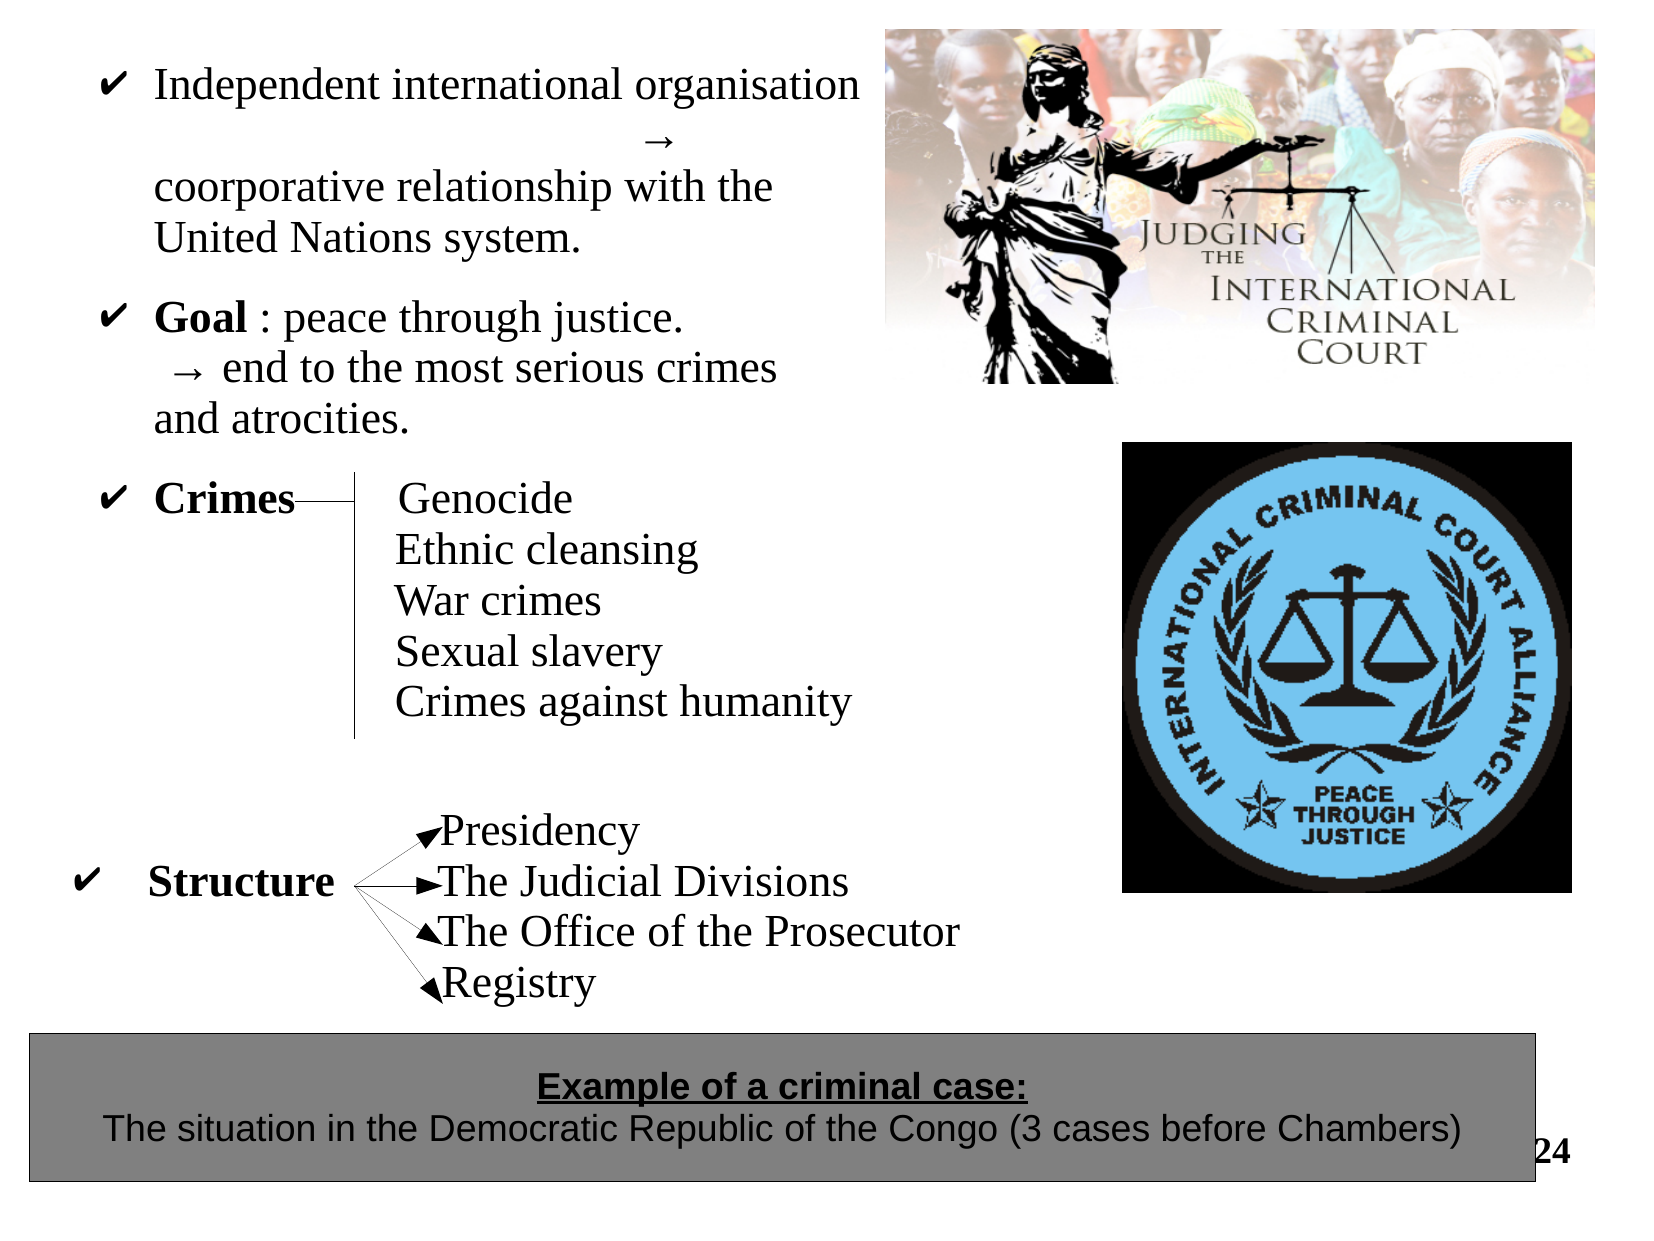

# Independent international organisation → coorporative relationship with the United Nations system.
Goal : peace through justice. → end to the most serious crimes 	 and atrocities.
Crimes		 Genocide Ethnic cleansing War crimes Sexual slavery Crimes against humanity
 Presidency
 	Structure 	 The Judicial Divisions 			 The Office of the Prosecutor Registry
Example of a criminal case:
The situation in the Democratic Republic of the Congo (3 cases before Chambers)
24
NEOTRANS